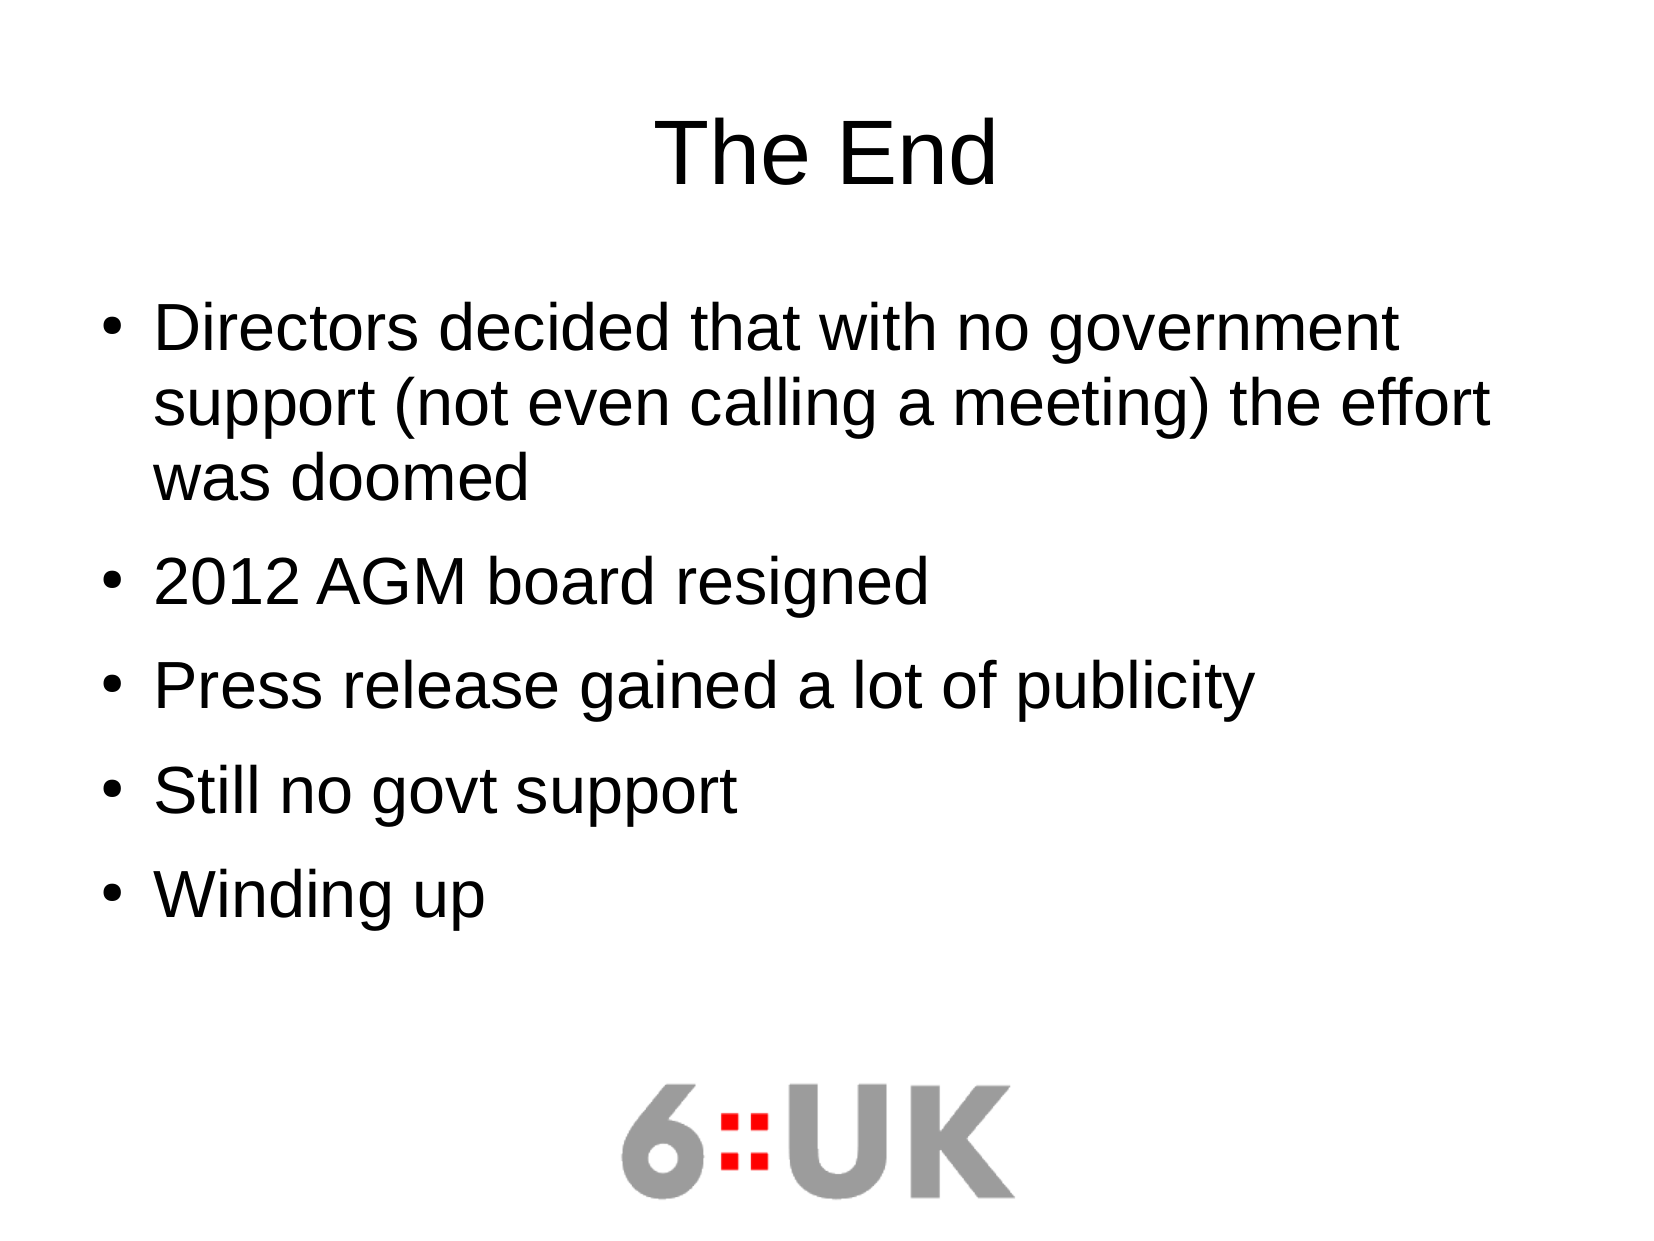

# The End
Directors decided that with no government support (not even calling a meeting) the effort was doomed
2012 AGM board resigned
Press release gained a lot of publicity
Still no govt support
Winding up